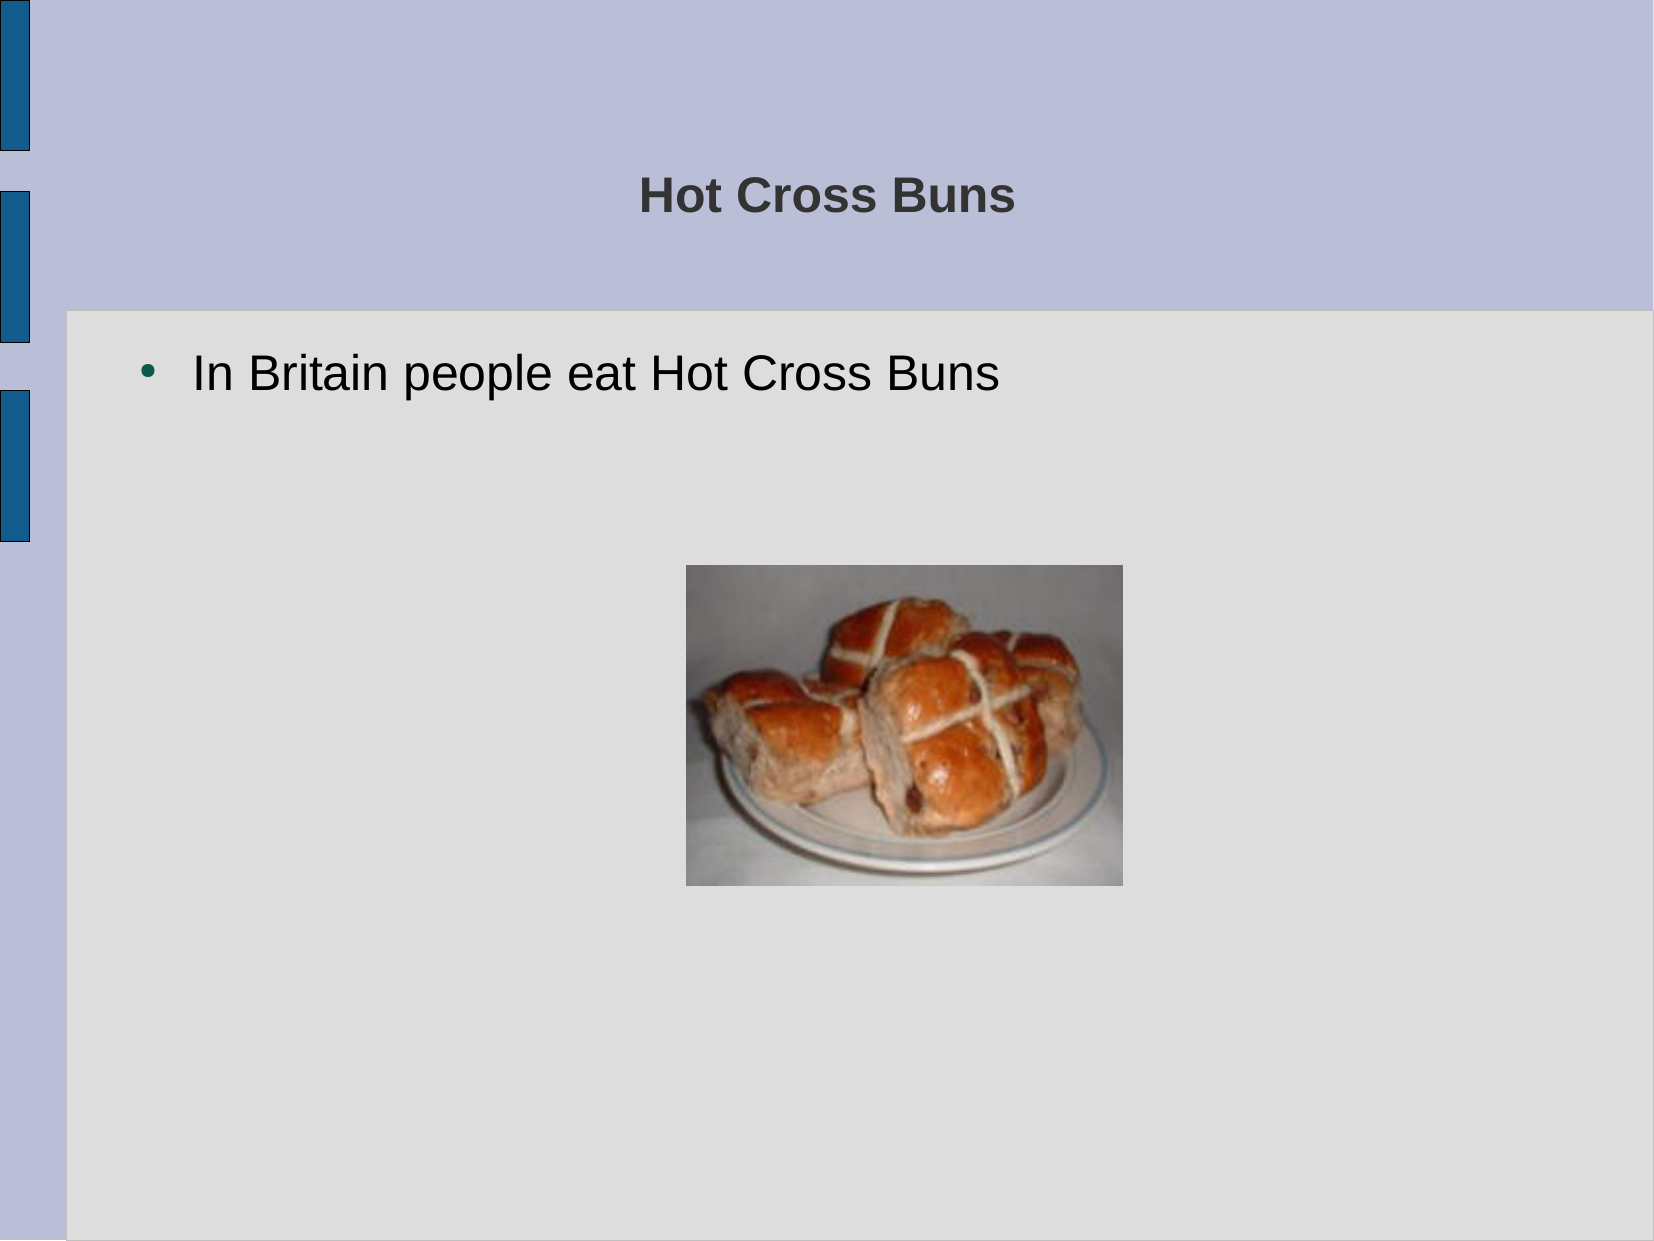

# Hot Cross Buns
In Britain people eat Hot Cross Buns